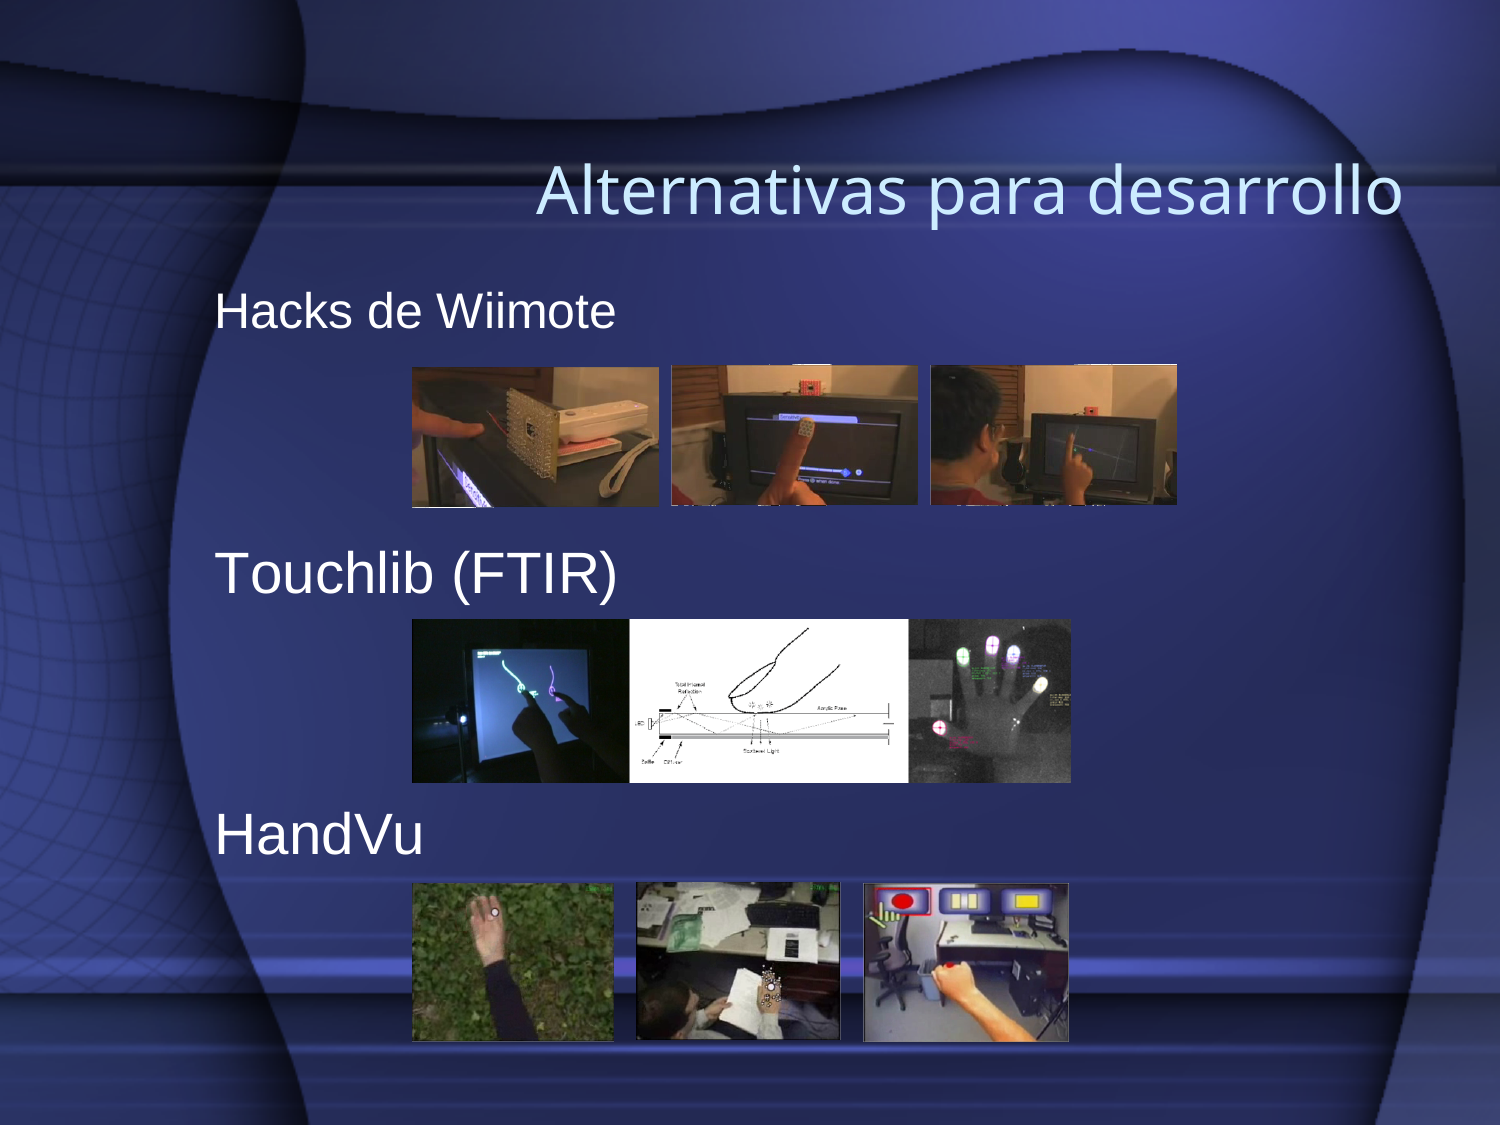

# Alternativas para desarrollo
Hacks de Wiimote
Touchlib (FTIR)
HandVu